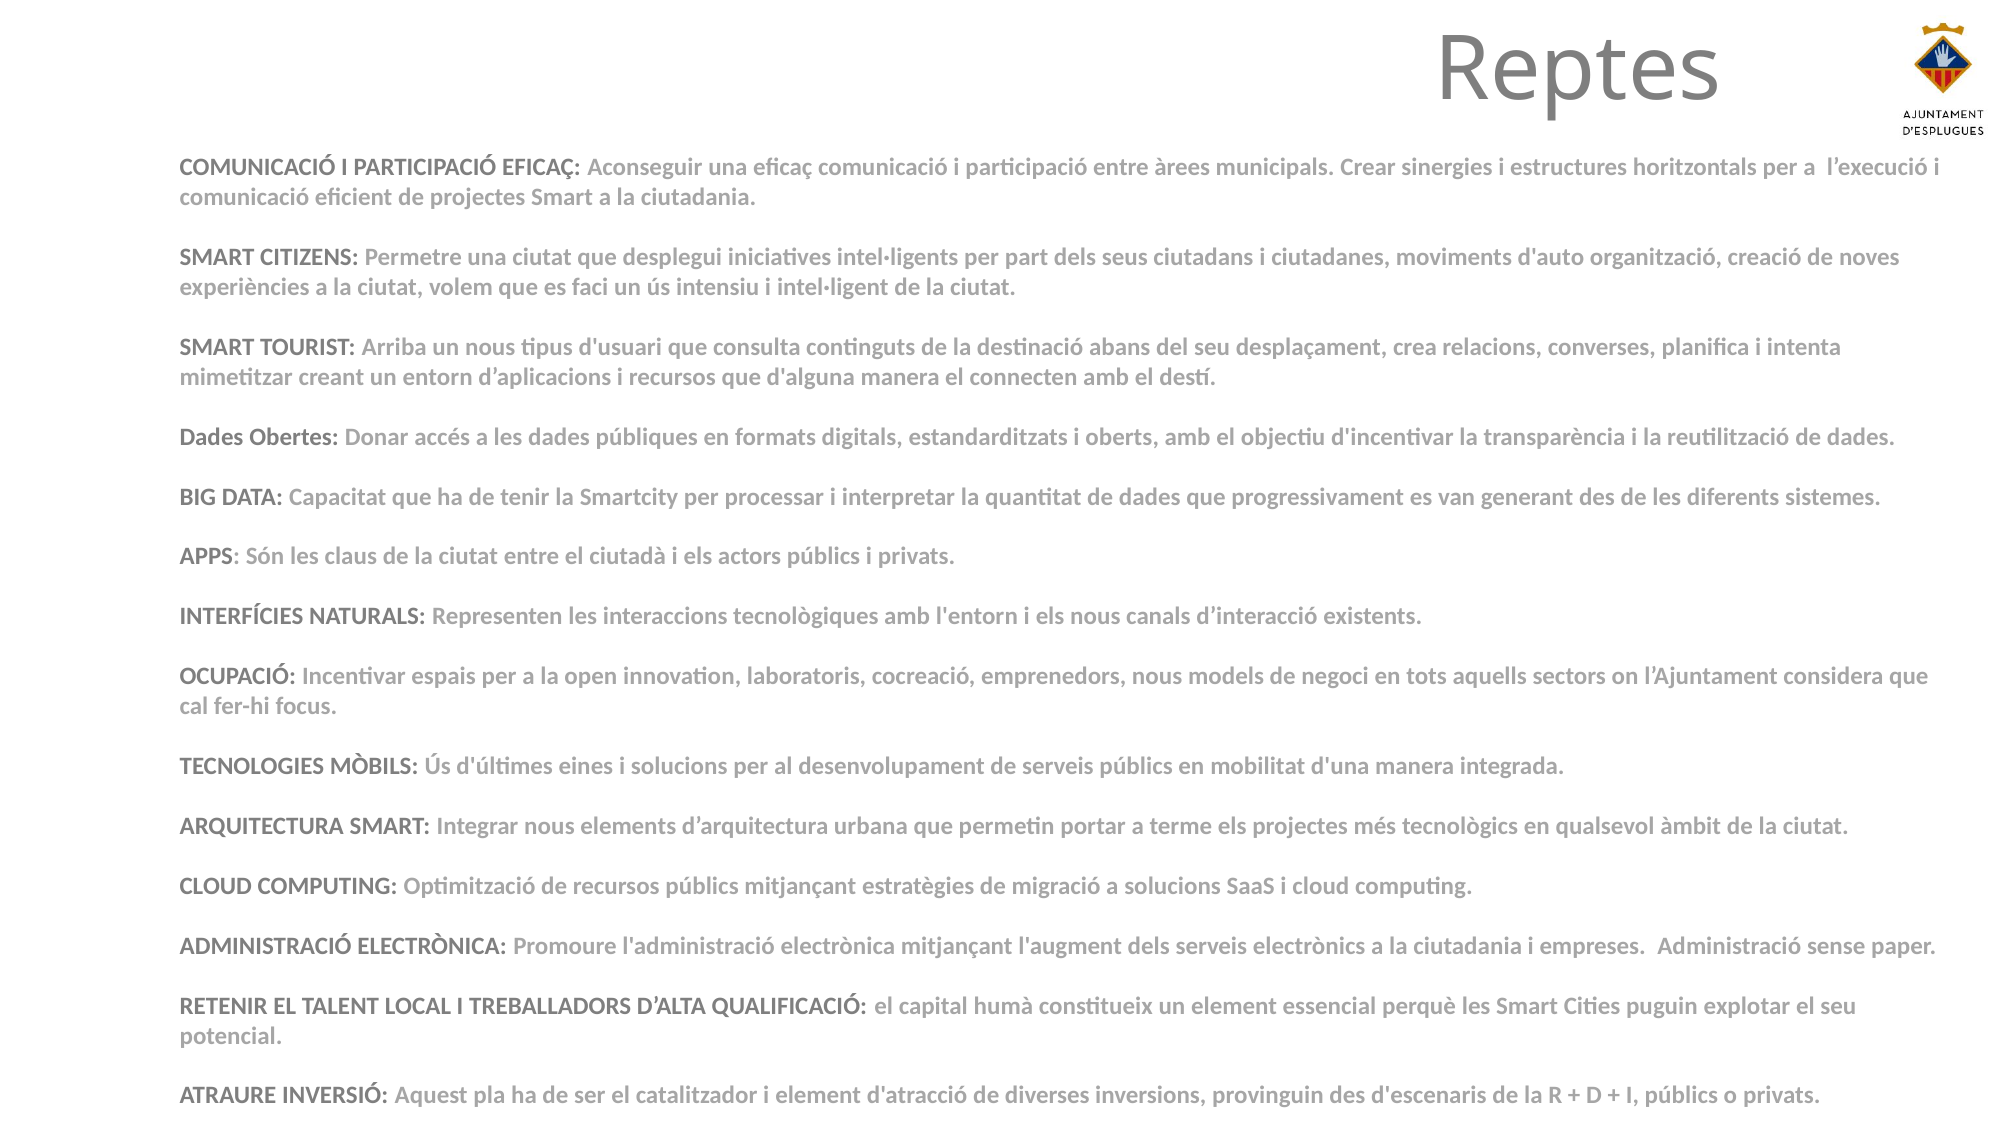

# Reptes
COMUNICACIÓ I PARTICIPACIÓ EFICAÇ: Aconseguir una eficaç comunicació i participació entre àrees municipals. Crear sinergies i estructures horitzontals per a l’execució i comunicació eficient de projectes Smart a la ciutadania.
SMART CITIZENS: Permetre una ciutat que desplegui iniciatives intel·ligents per part dels seus ciutadans i ciutadanes, moviments d'auto organització, creació de noves experiències a la ciutat, volem que es faci un ús intensiu i intel·ligent de la ciutat.
SMART TOURIST: Arriba un nous tipus d'usuari que consulta continguts de la destinació abans del seu desplaçament, crea relacions, converses, planifica i intenta mimetitzar creant un entorn d’aplicacions i recursos que d'alguna manera el connecten amb el destí.
Dades Obertes: Donar accés a les dades públiques en formats digitals, estandarditzats i oberts, amb el objectiu d'incentivar la transparència i la reutilització de dades.
BIG DATA: Capacitat que ha de tenir la Smartcity per processar i interpretar la quantitat de dades que progressivament es van generant des de les diferents sistemes.
APPS: Són les claus de la ciutat entre el ciutadà i els actors públics i privats.
INTERFÍCIES NATURALS: Representen les interaccions tecnològiques amb l'entorn i els nous canals d’interacció existents.
OCUPACIÓ: Incentivar espais per a la open innovation, laboratoris, cocreació, emprenedors, nous models de negoci en tots aquells sectors on l’Ajuntament considera que cal fer-hi focus.
TECNOLOGIES MÒBILS: Ús d'últimes eines i solucions per al desenvolupament de serveis públics en mobilitat d'una manera integrada.
ARQUITECTURA SMART: Integrar nous elements d’arquitectura urbana que permetin portar a terme els projectes més tecnològics en qualsevol àmbit de la ciutat.
CLOUD COMPUTING: Optimització de recursos públics mitjançant estratègies de migració a solucions SaaS i cloud computing.
ADMINISTRACIÓ ELECTRÒNICA: Promoure l'administració electrònica mitjançant l'augment dels serveis electrònics a la ciutadania i empreses. Administració sense paper.
RETENIR EL TALENT LOCAL I TREBALLADORS D’ALTA QUALIFICACIÓ: el capital humà constitueix un element essencial perquè les Smart Cities puguin explotar el seu potencial.
ATRAURE INVERSIÓ: Aquest pla ha de ser el catalitzador i element d'atracció de diverses inversions, provinguin des d'escenaris de la R + D + I, públics o privats.